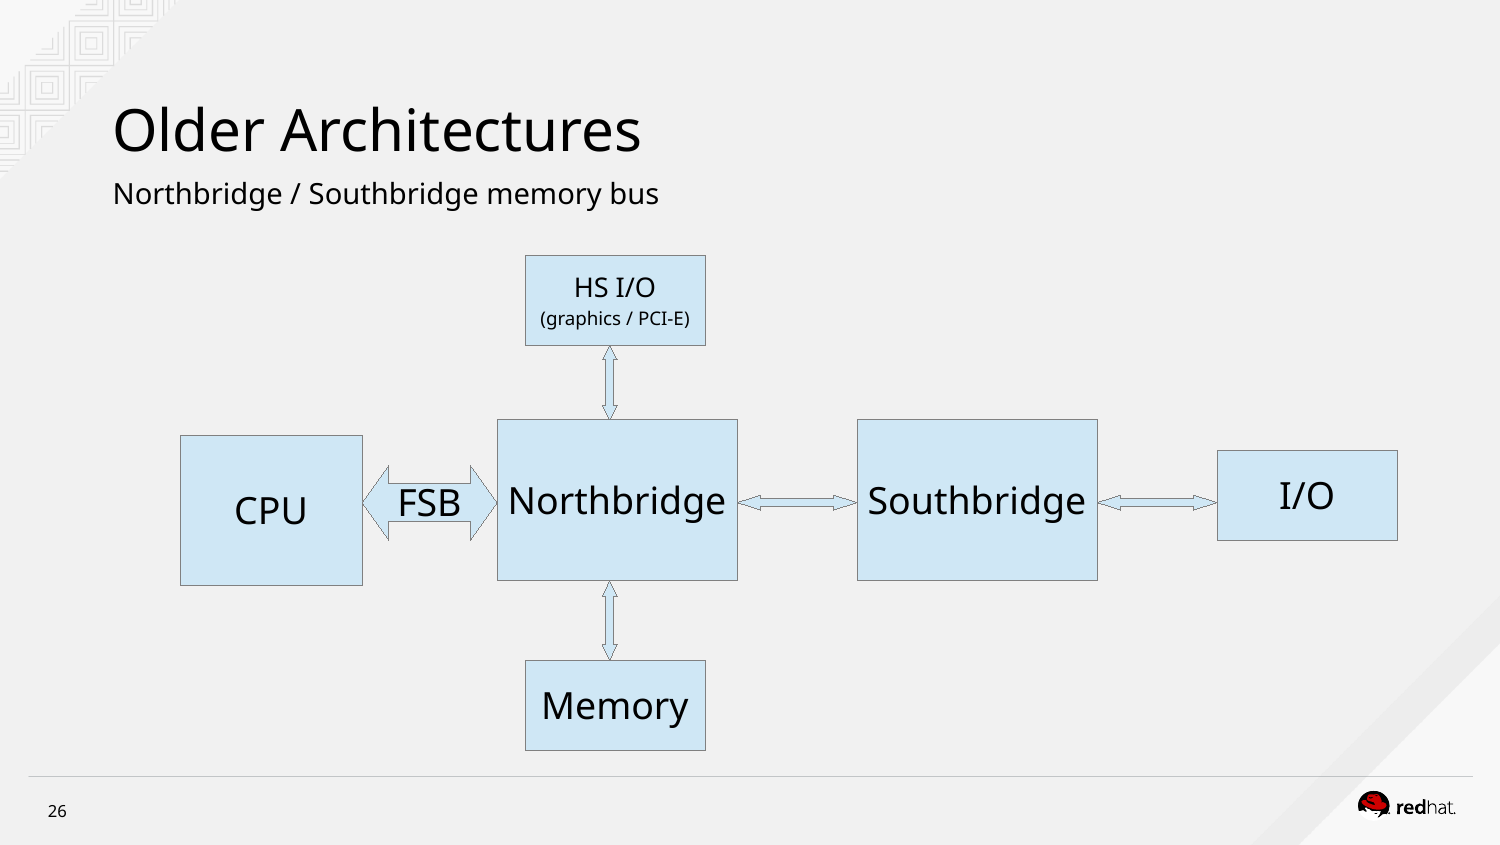

# Older Architectures
Northbridge / Southbridge memory bus
HS I/O
(graphics / PCI-E)
Northbridge
Southbridge
CPU
I/O
FSB
Memory
26